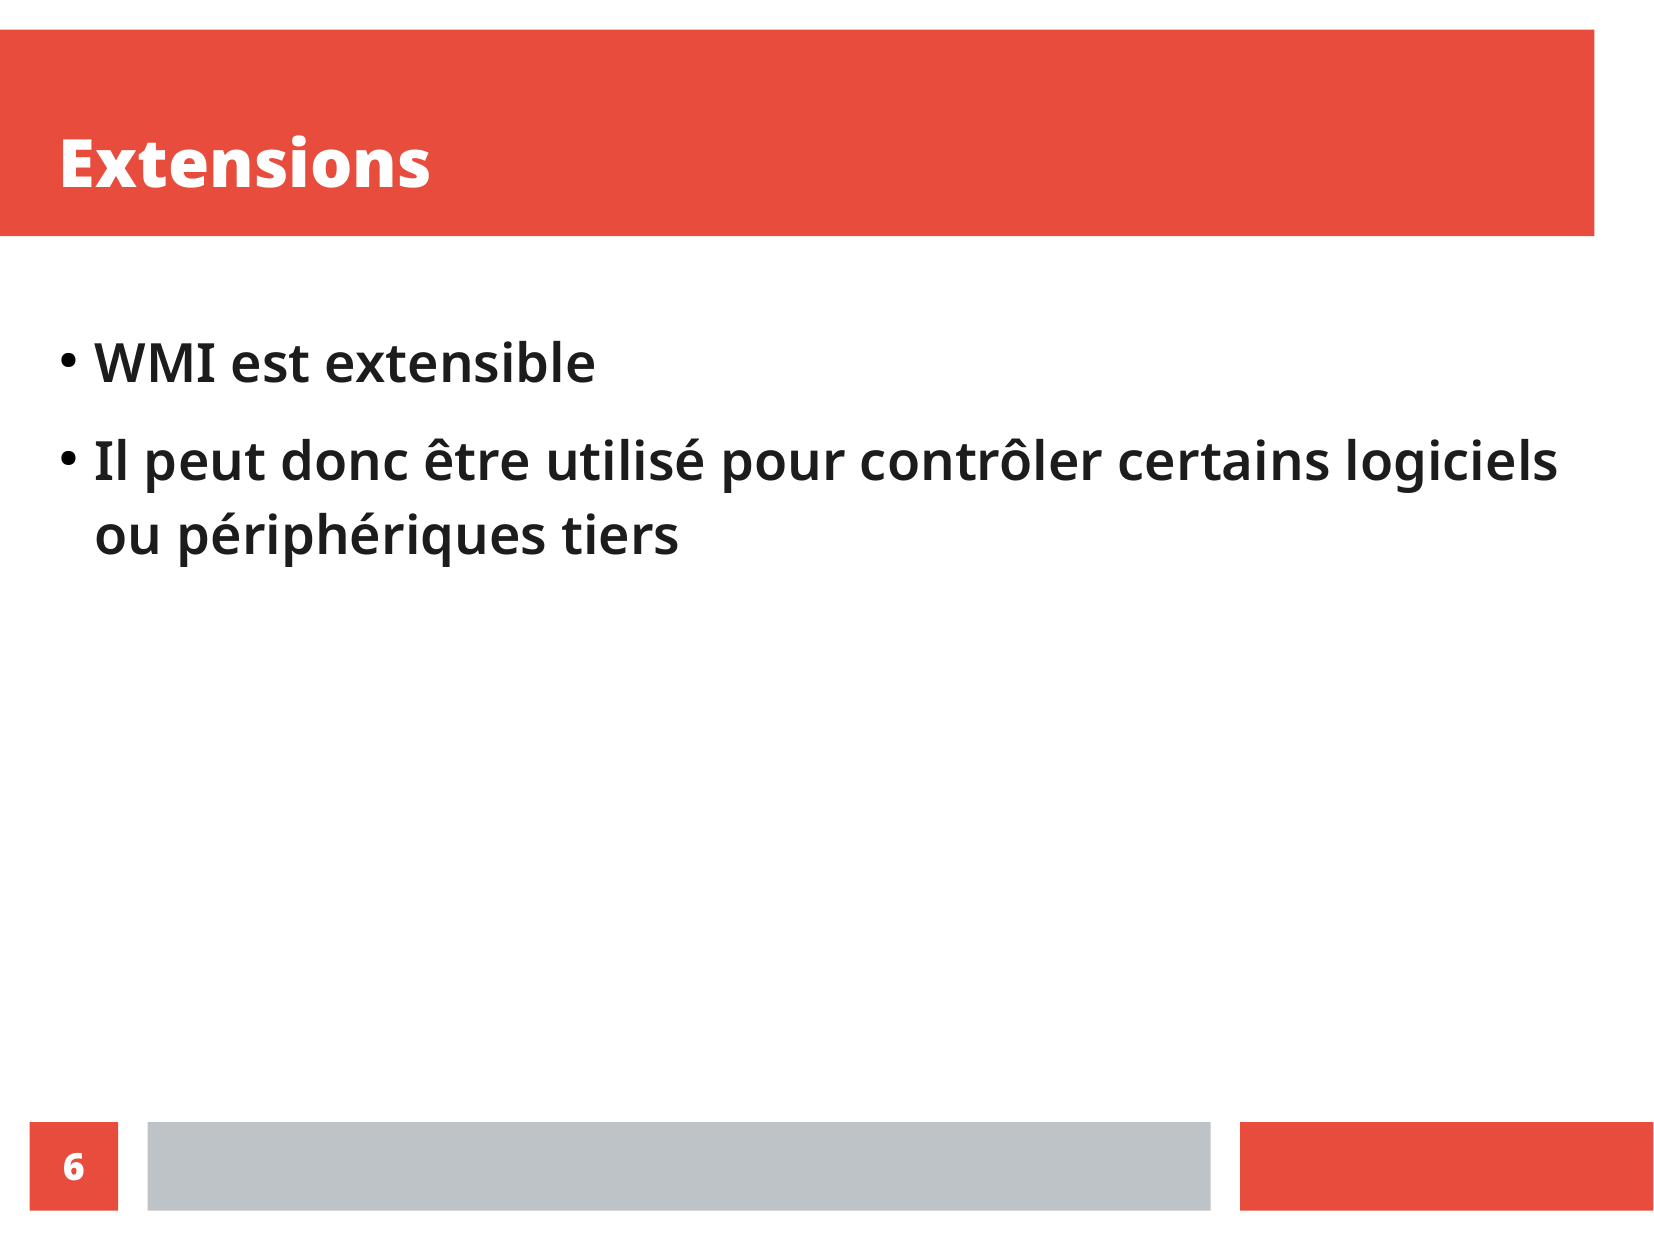

# Extensions
WMI est extensible
Il peut donc être utilisé pour contrôler certains logiciels ou périphériques tiers
6